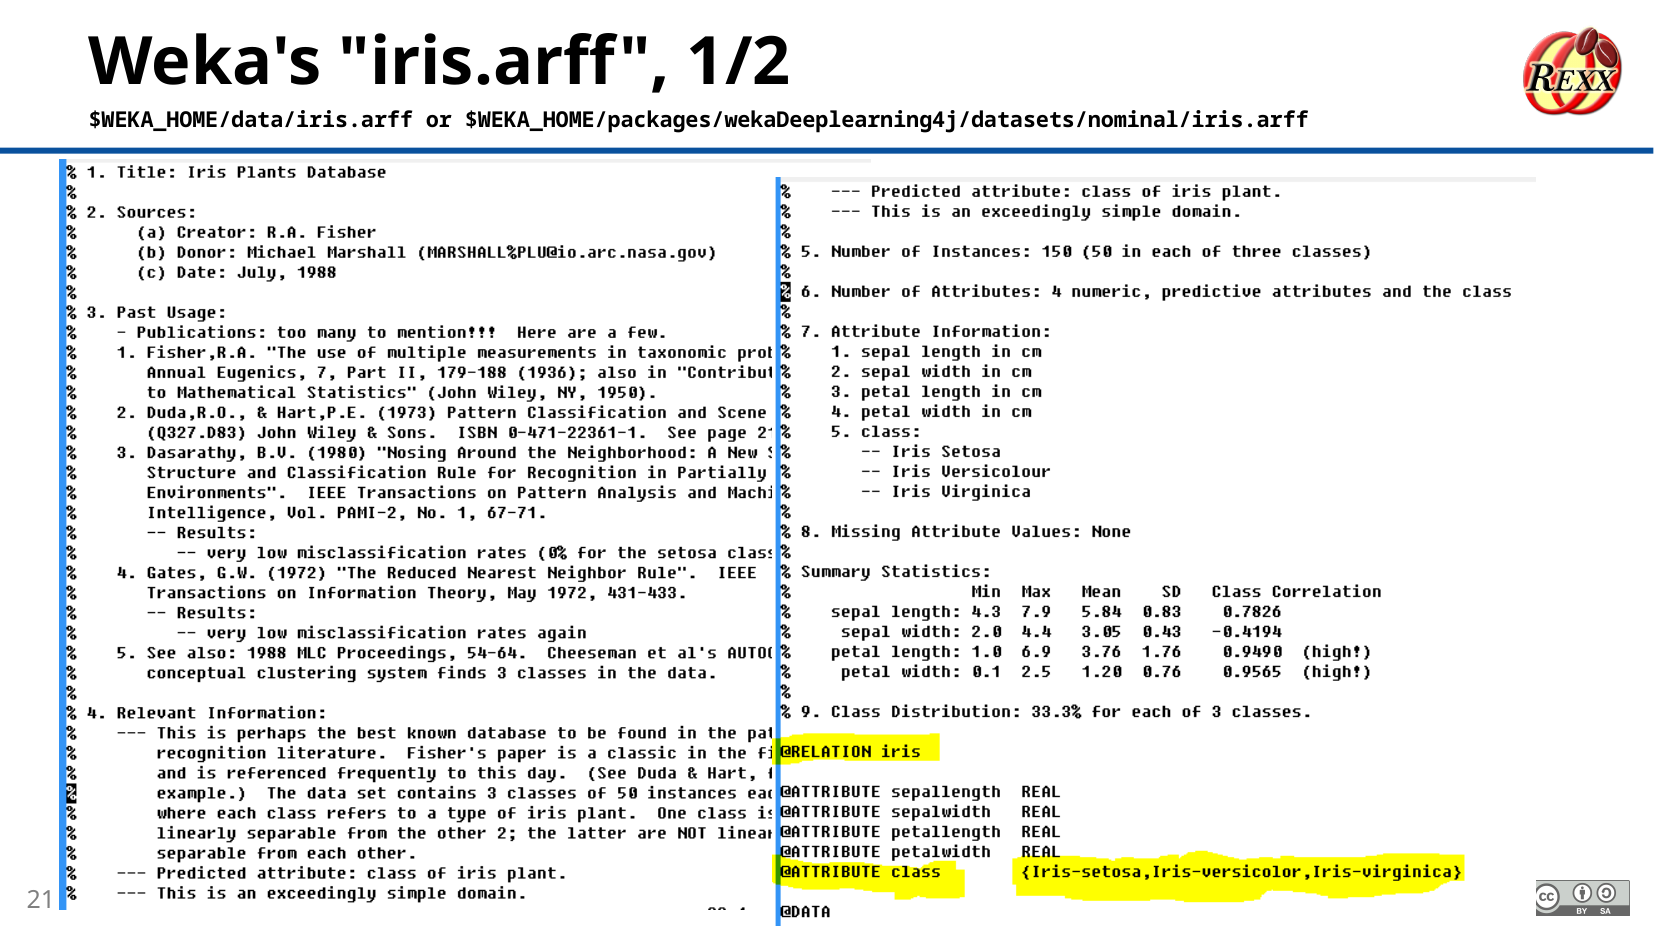

# Weka's "iris.arff", 1/2 $WEKA_HOME/data/iris.arff or $WEKA_HOME/packages/wekaDeeplearning4j/datasets/nominal/iris.arff